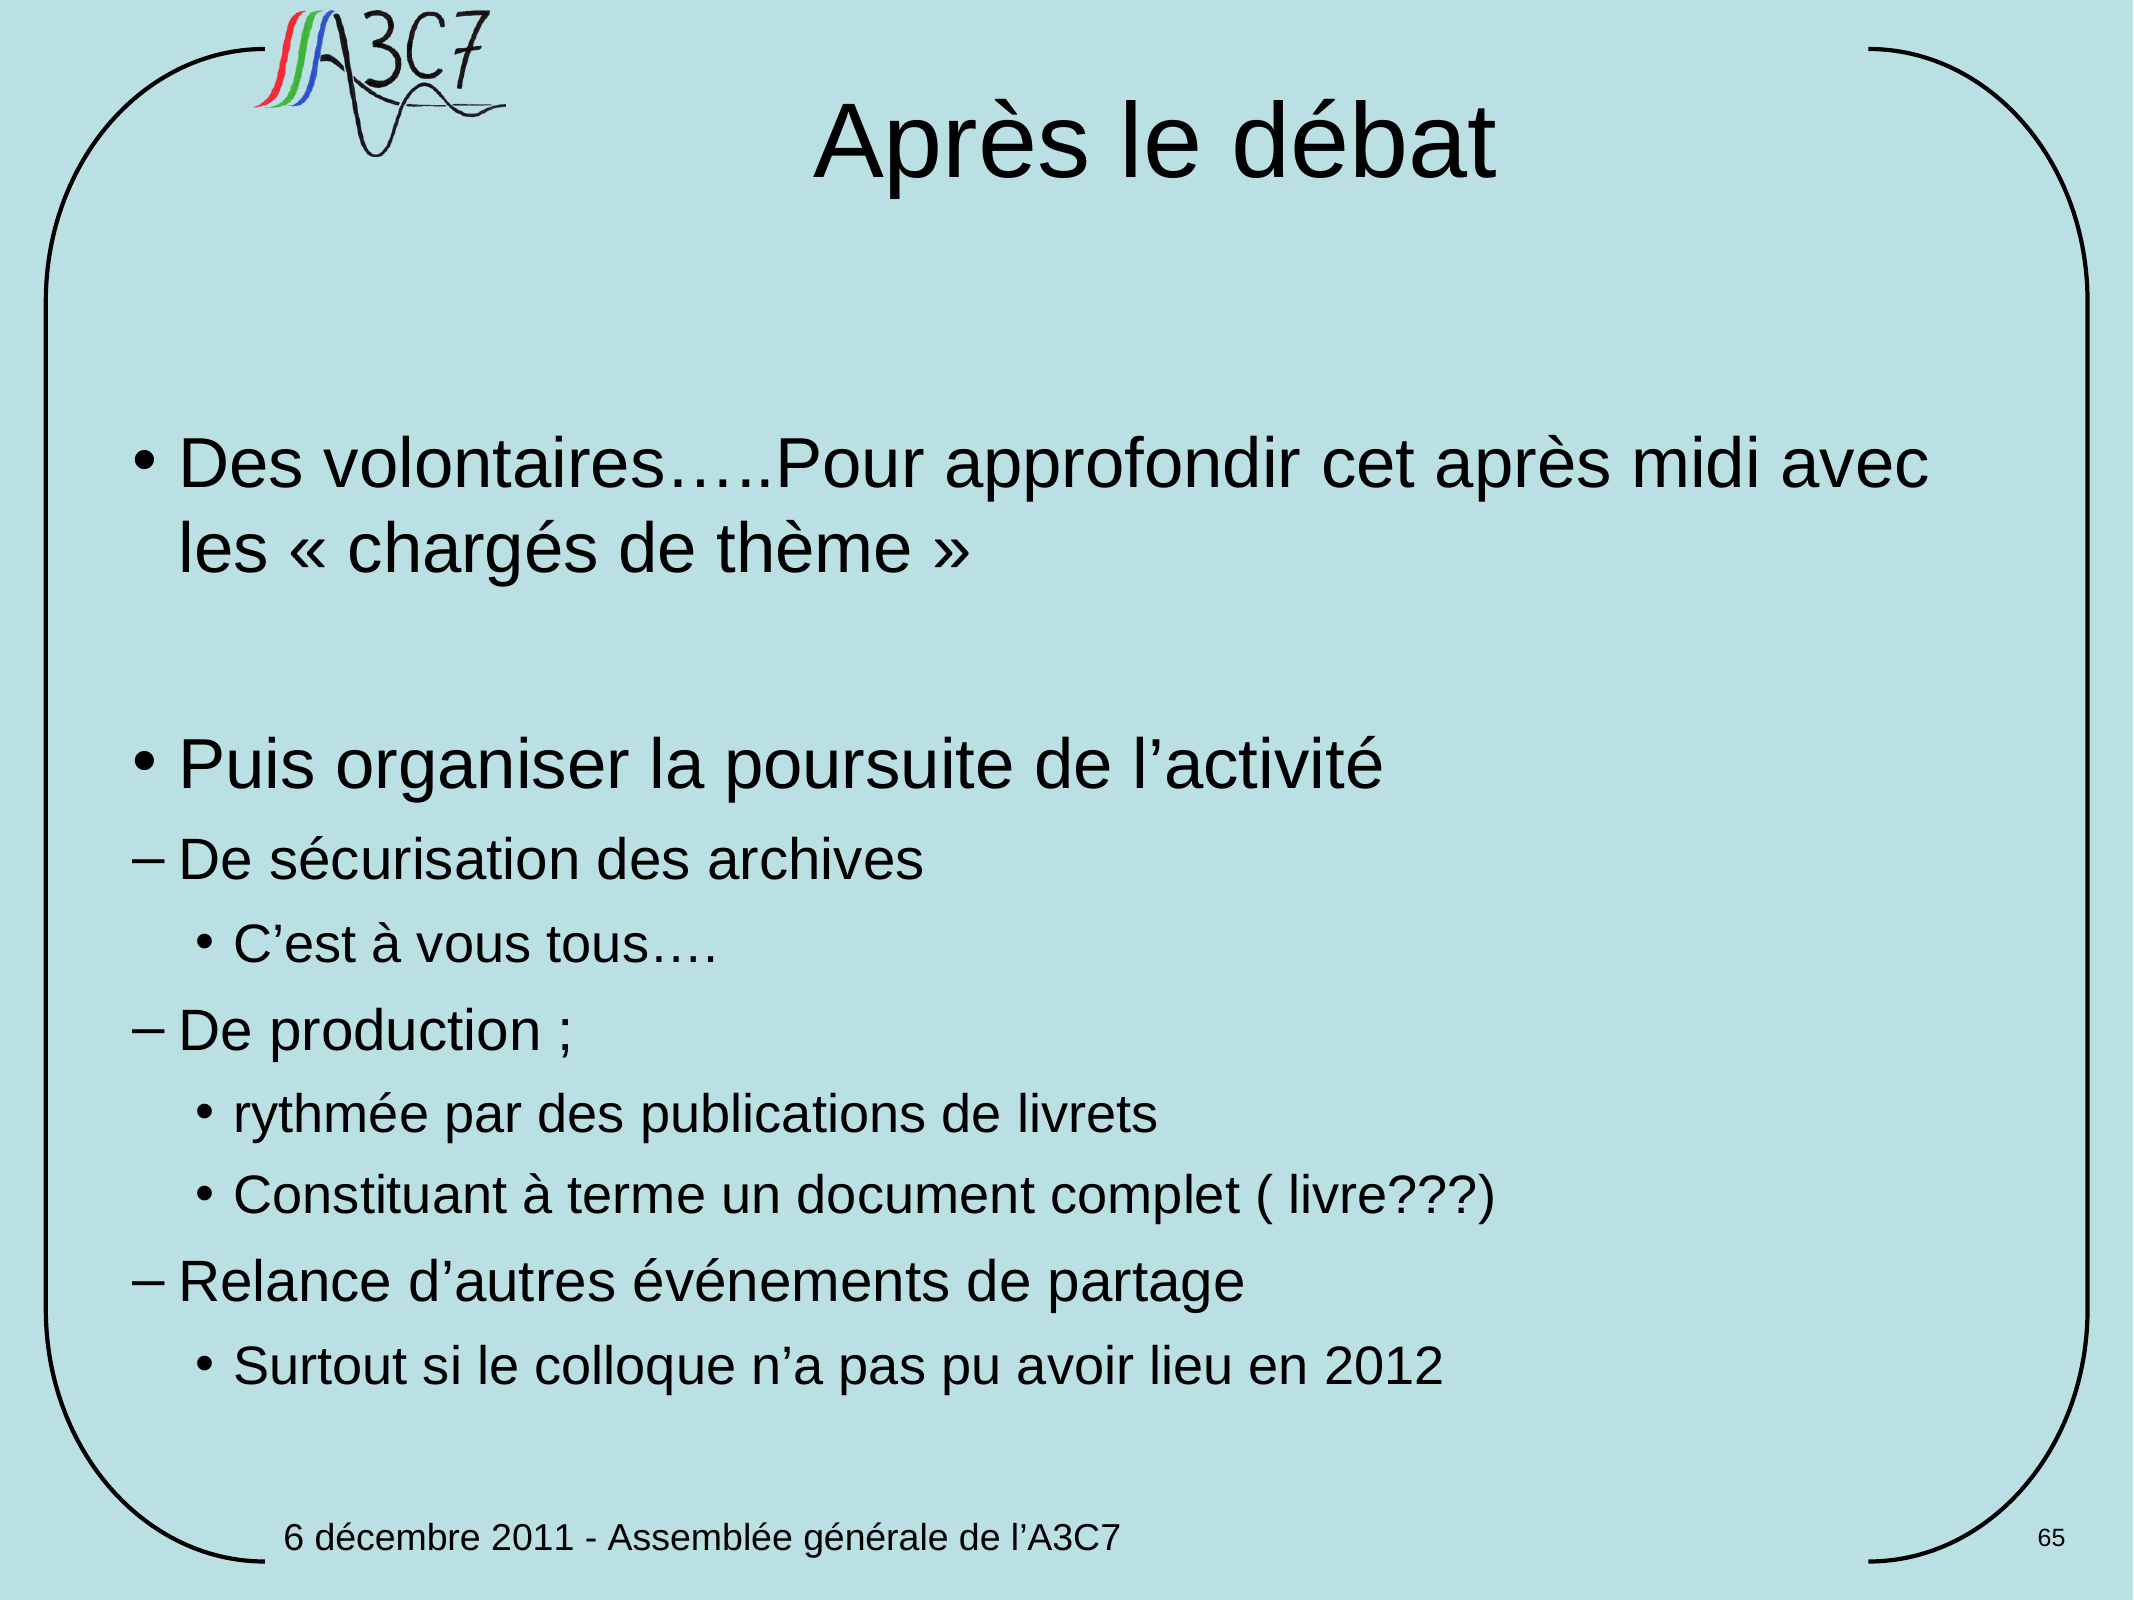

Après le débat
Des volontaires…..Pour approfondir cet après midi avec les « chargés de thème »
Puis organiser la poursuite de l’activité
De sécurisation des archives
C’est à vous tous….
De production ;
rythmée par des publications de livrets
Constituant à terme un document complet ( livre???)
Relance d’autres événements de partage
Surtout si le colloque n’a pas pu avoir lieu en 2012
6 décembre 2011 - Assemblée générale de l’A3C7
65